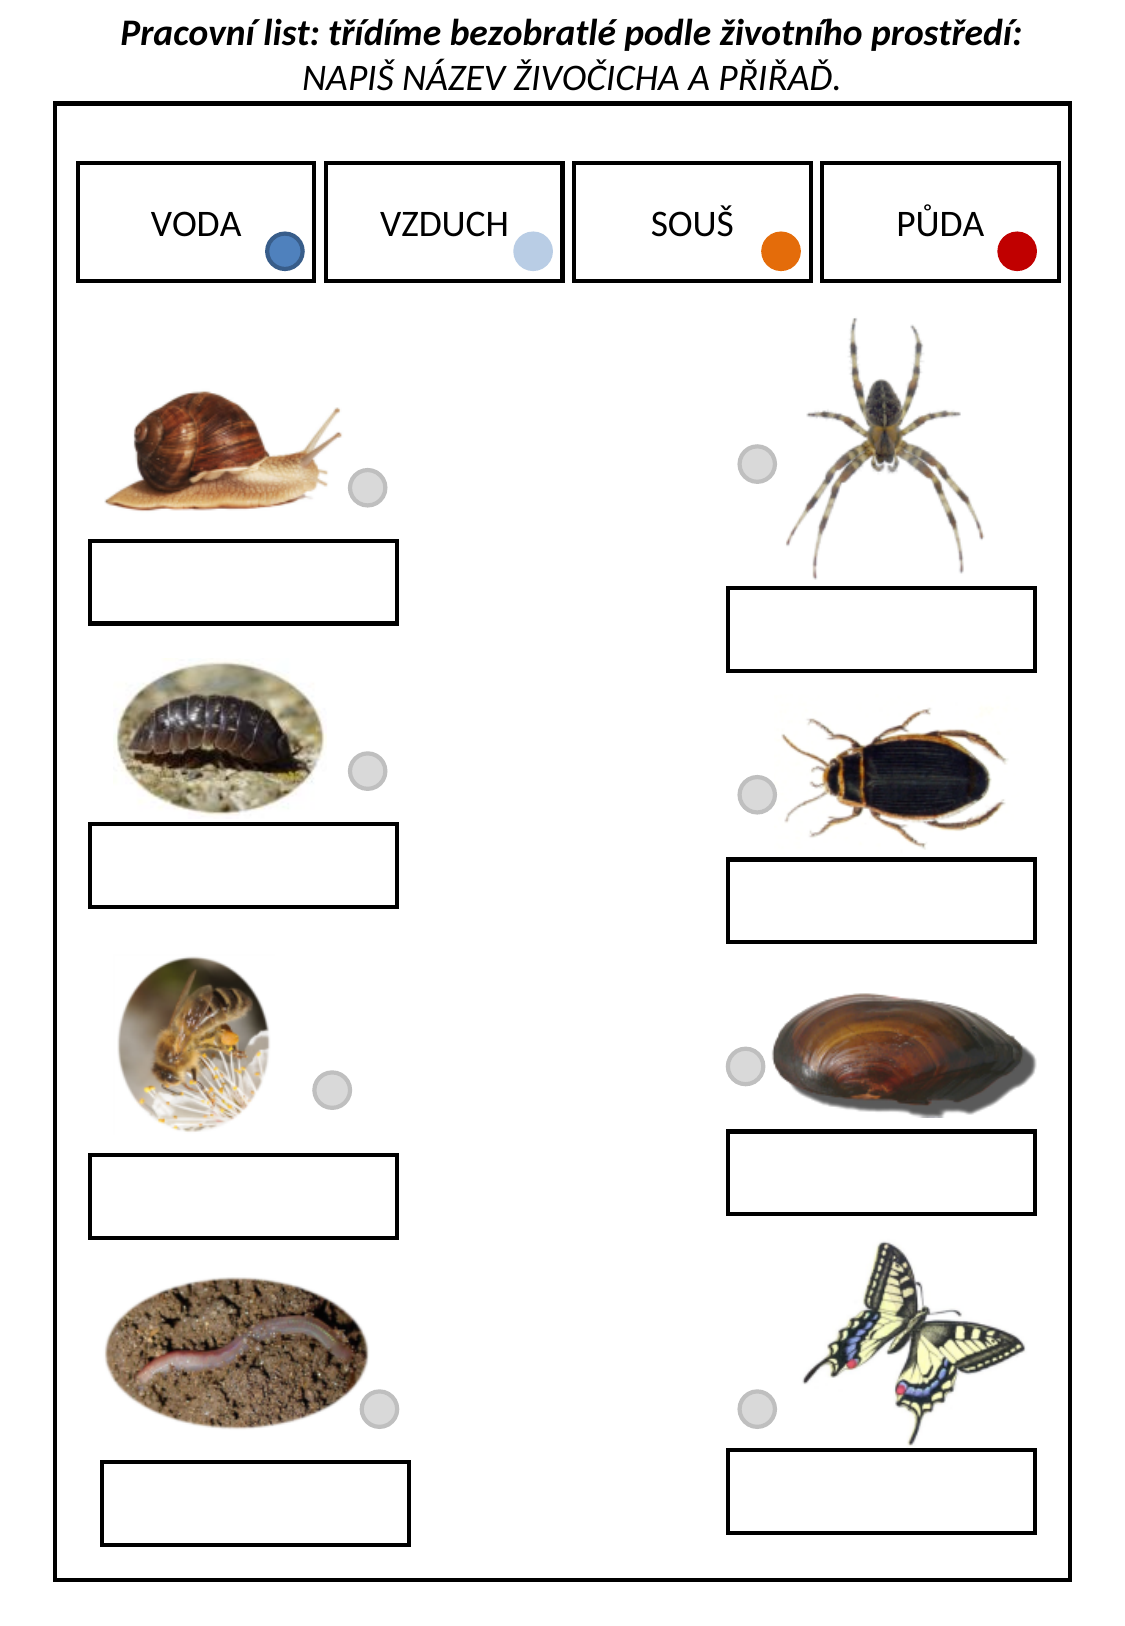

Pracovní list: třídíme bezobratlé podle životního prostředí:
NAPIŠ NÁZEV ŽIVOČICHA A PŘIŘAĎ.
VODA
VZDUCH
SOUŠ
PŮDA